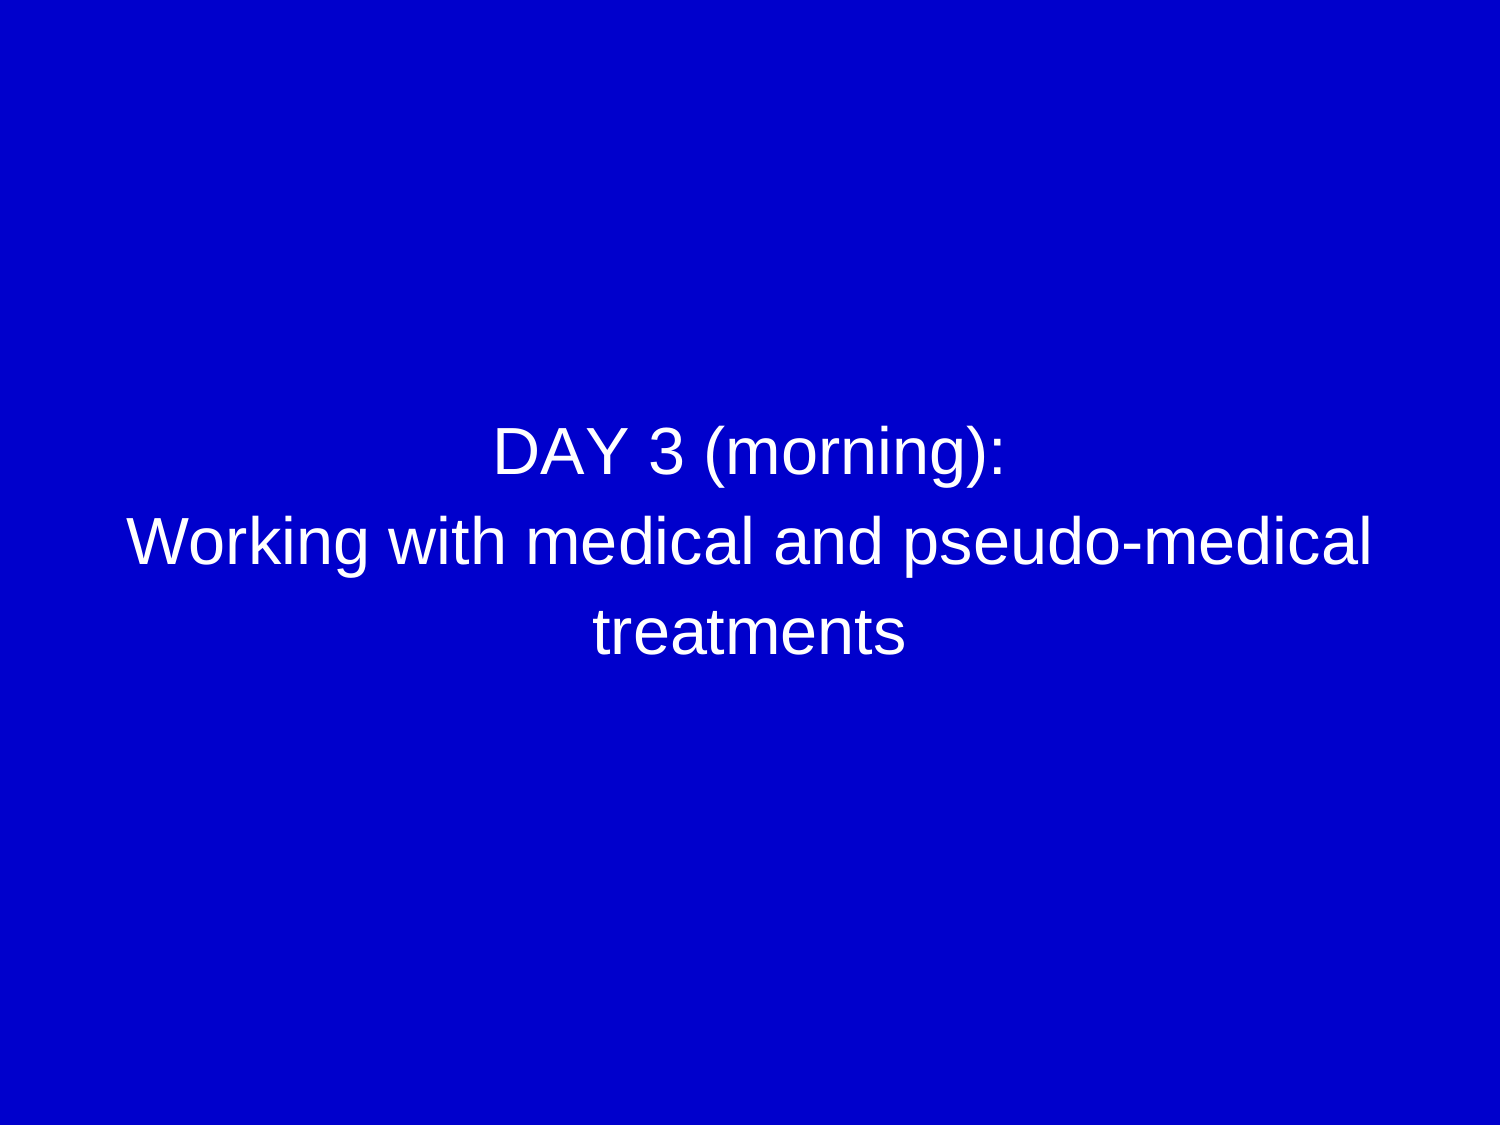

# DAY 3 (morning): Working with medical and pseudo-medical treatments